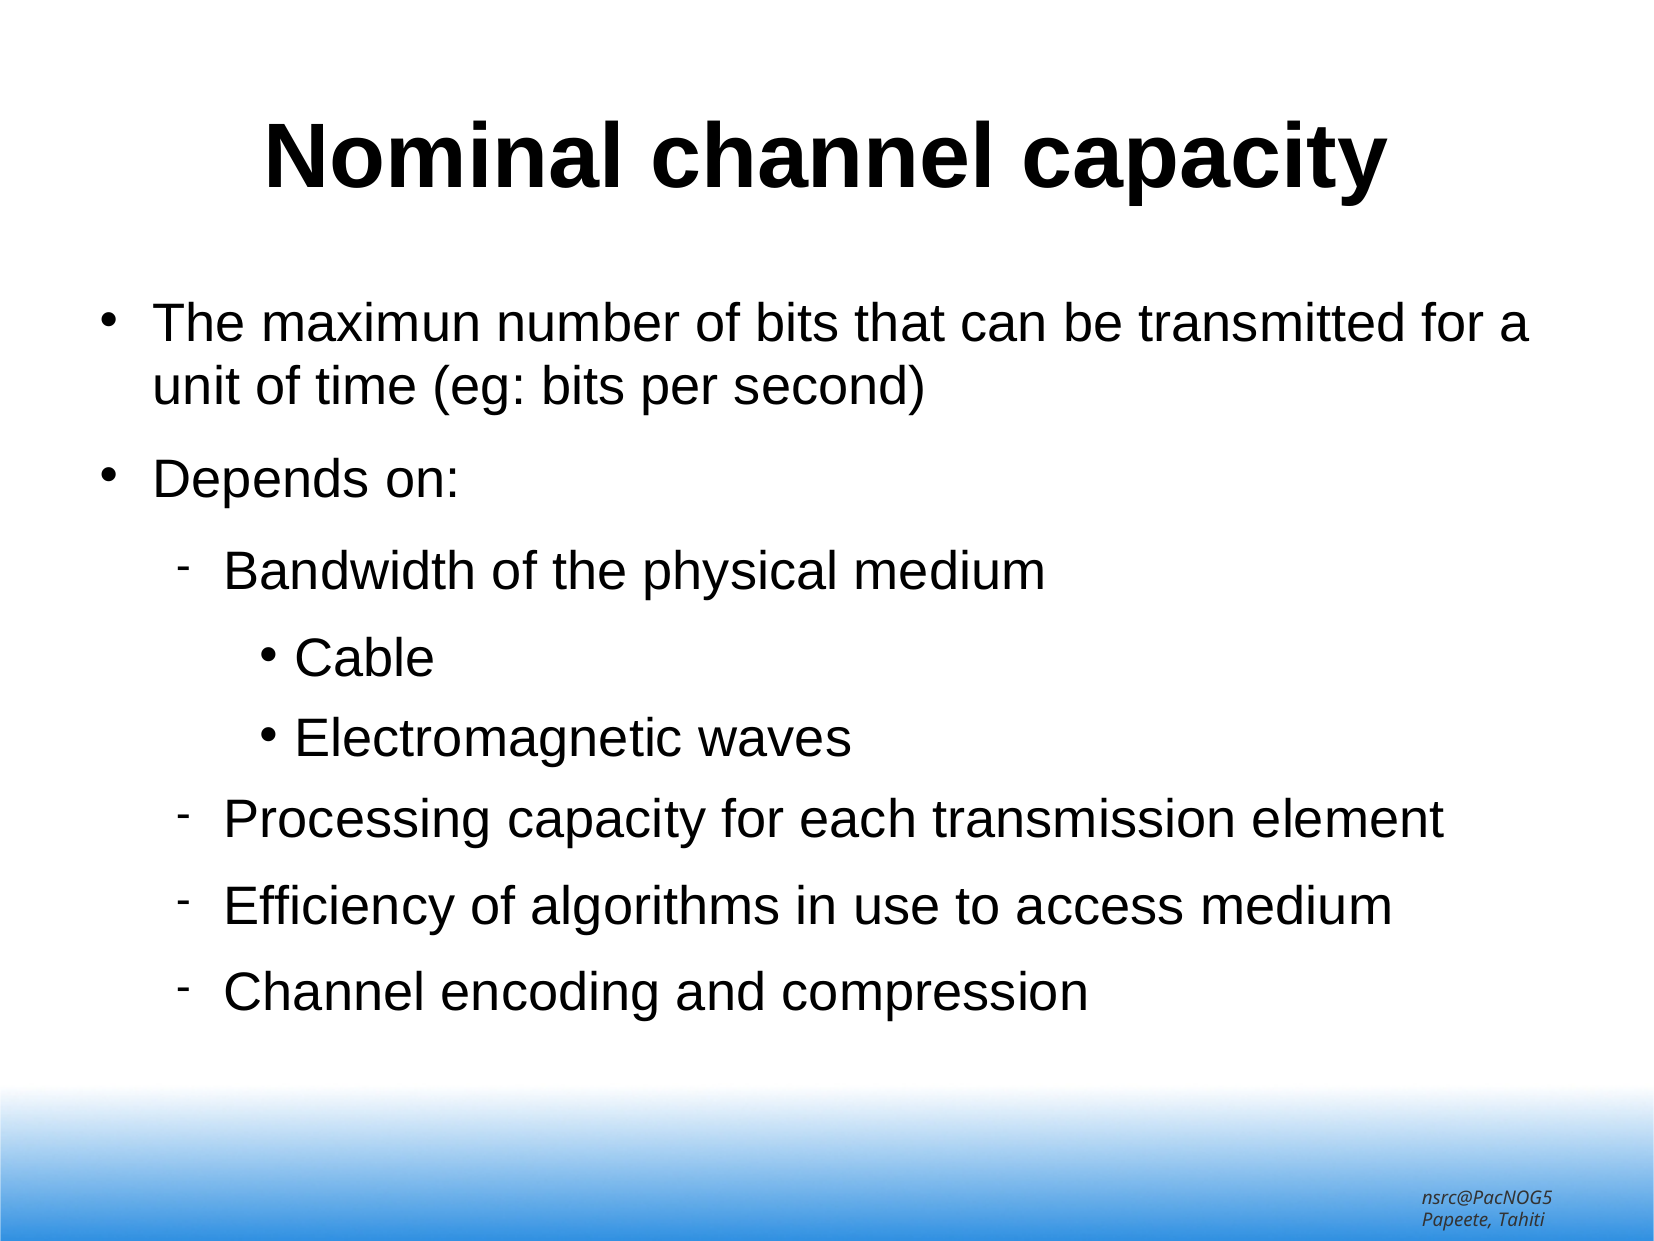

# Nominal channel capacity
The maximun number of bits that can be transmitted for a unit of time (eg: bits per second)
Depends on:
Bandwidth of the physical medium
Cable
Electromagnetic waves
Processing capacity for each transmission element
Efficiency of algorithms in use to access medium
Channel encoding and compression